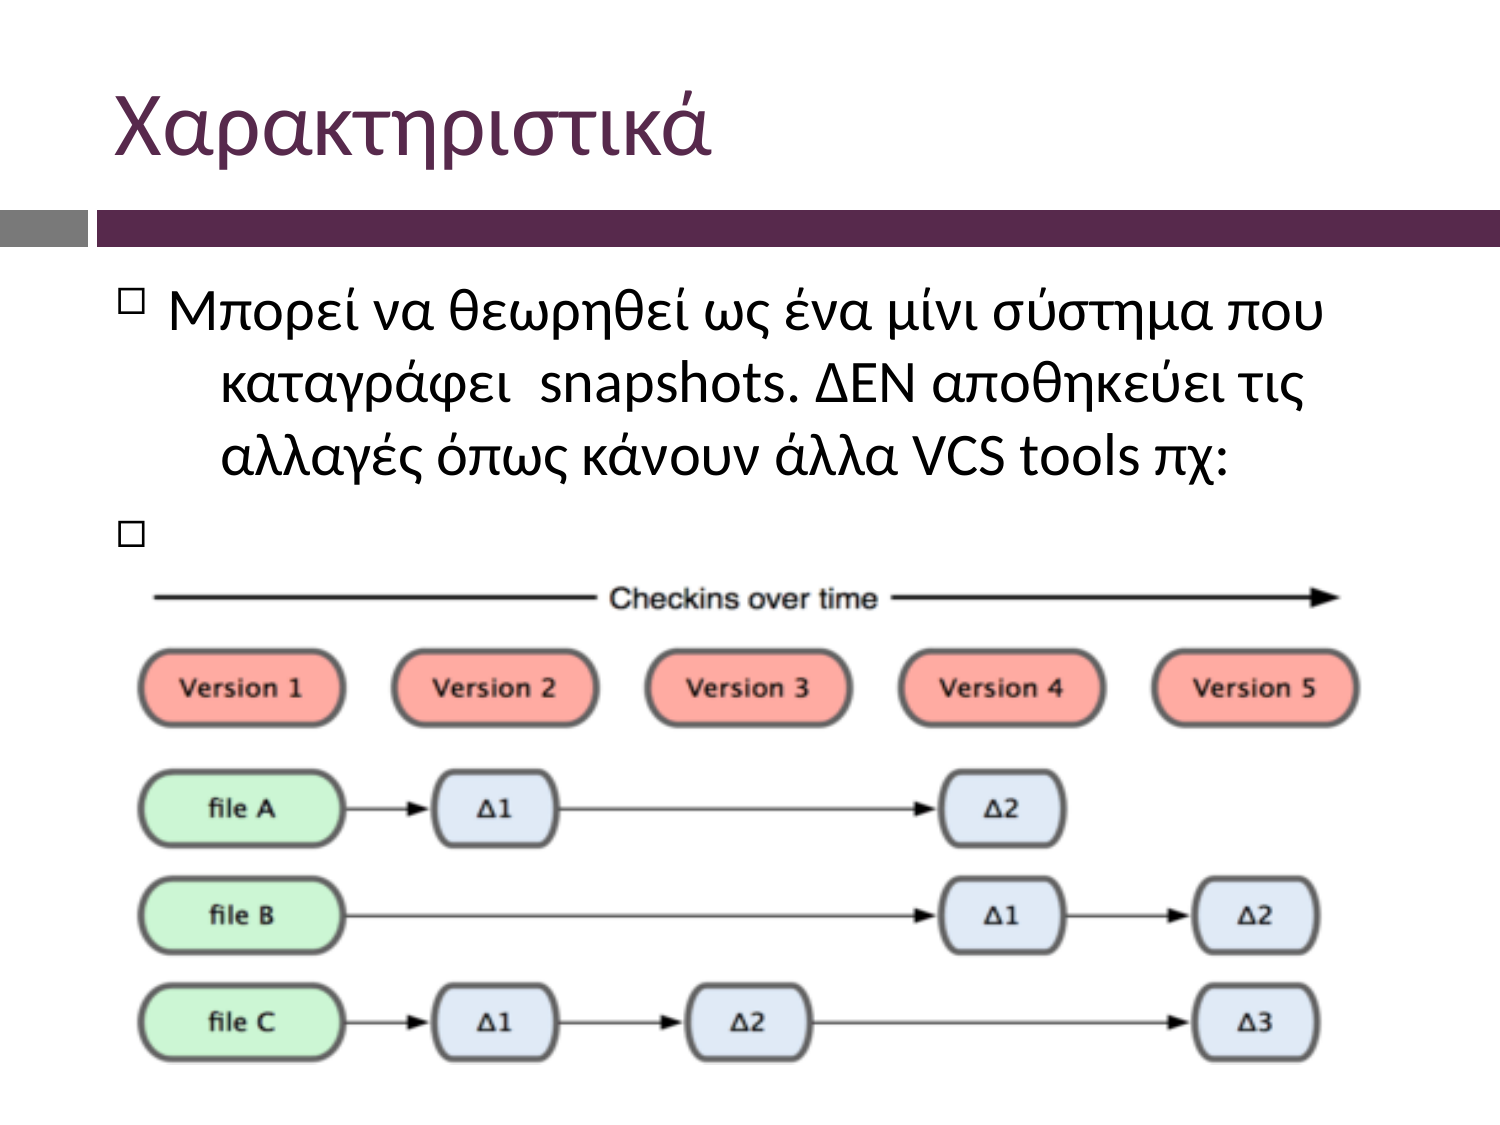

Χαρακτηριστικά
# Μπορεί να θεωρηθεί ως ένα μίνι σύστημα που καταγράφει snapshots. ΔΕΝ αποθηκεύει τις αλλαγές όπως κάνουν άλλα VCS tools πχ: